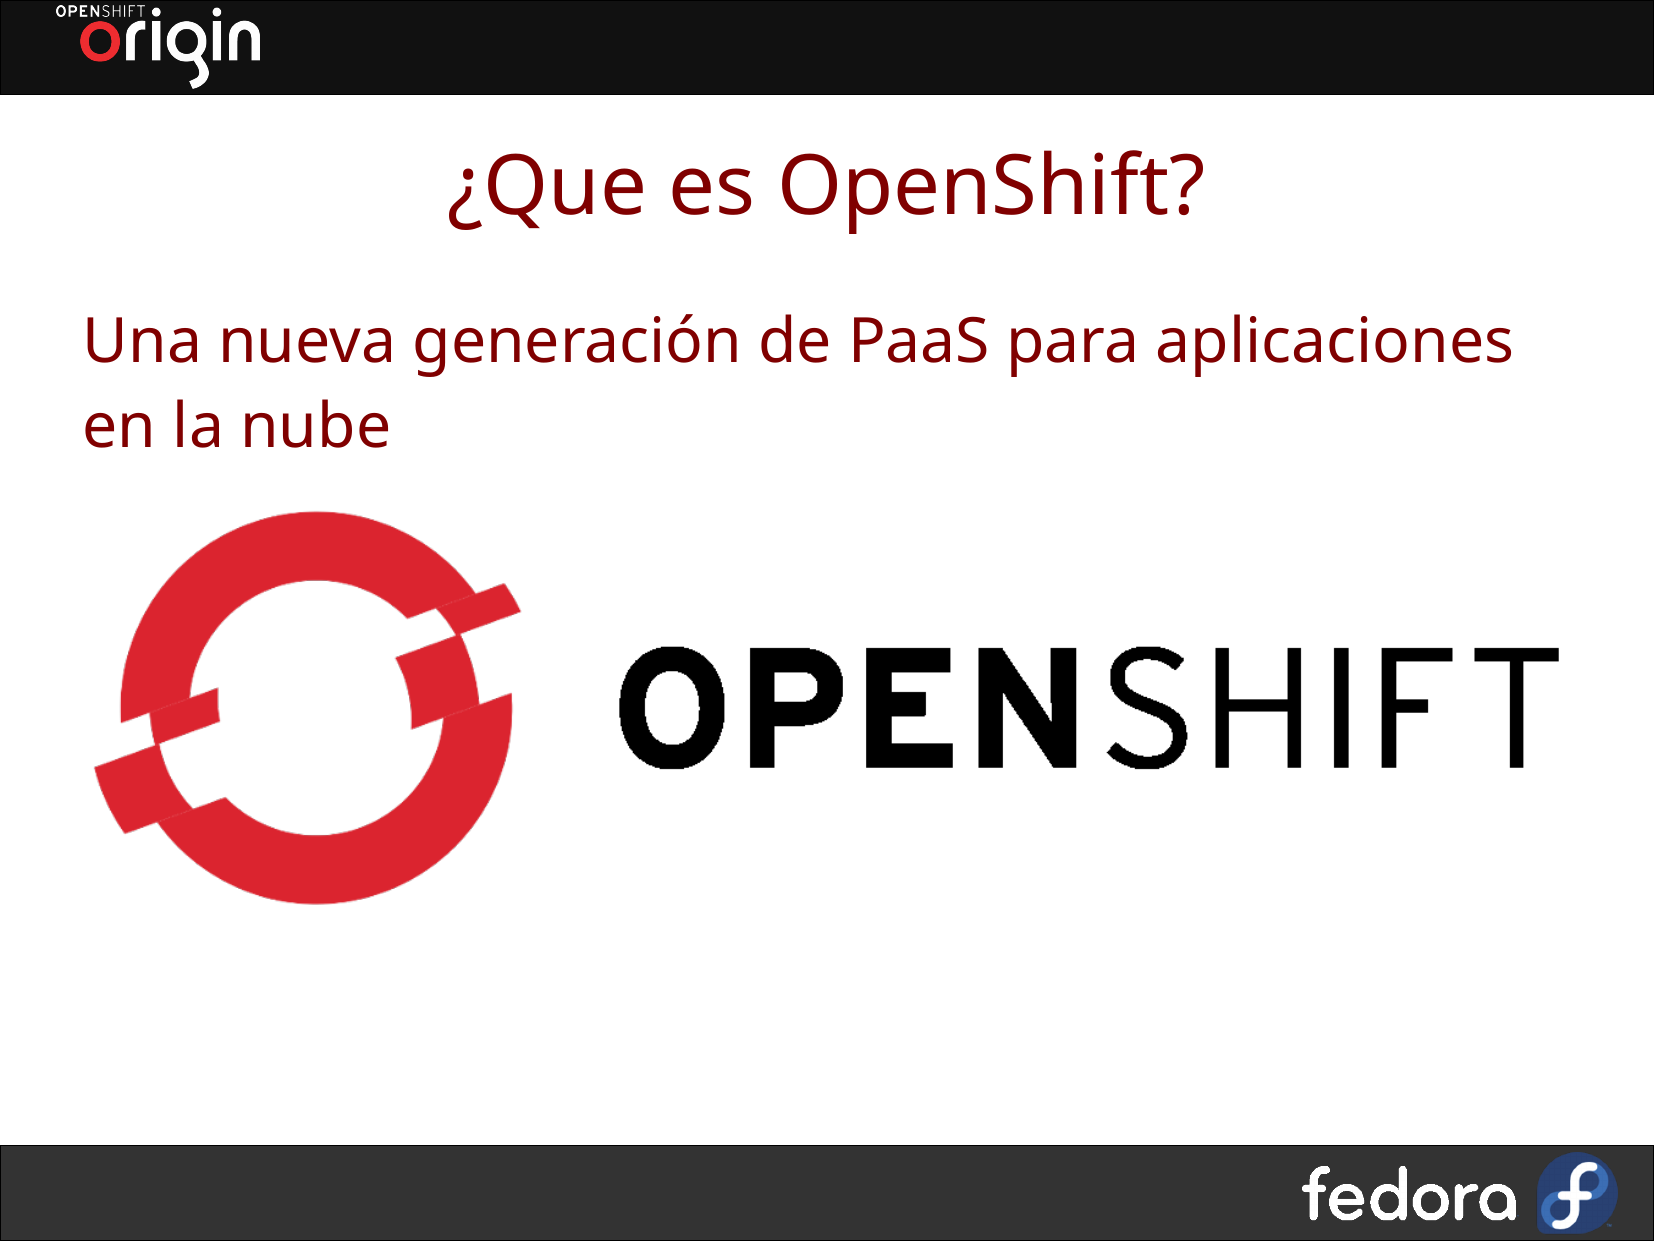

# ¿Que es OpenShift?
Una nueva generación de PaaS para aplicaciones en la nube